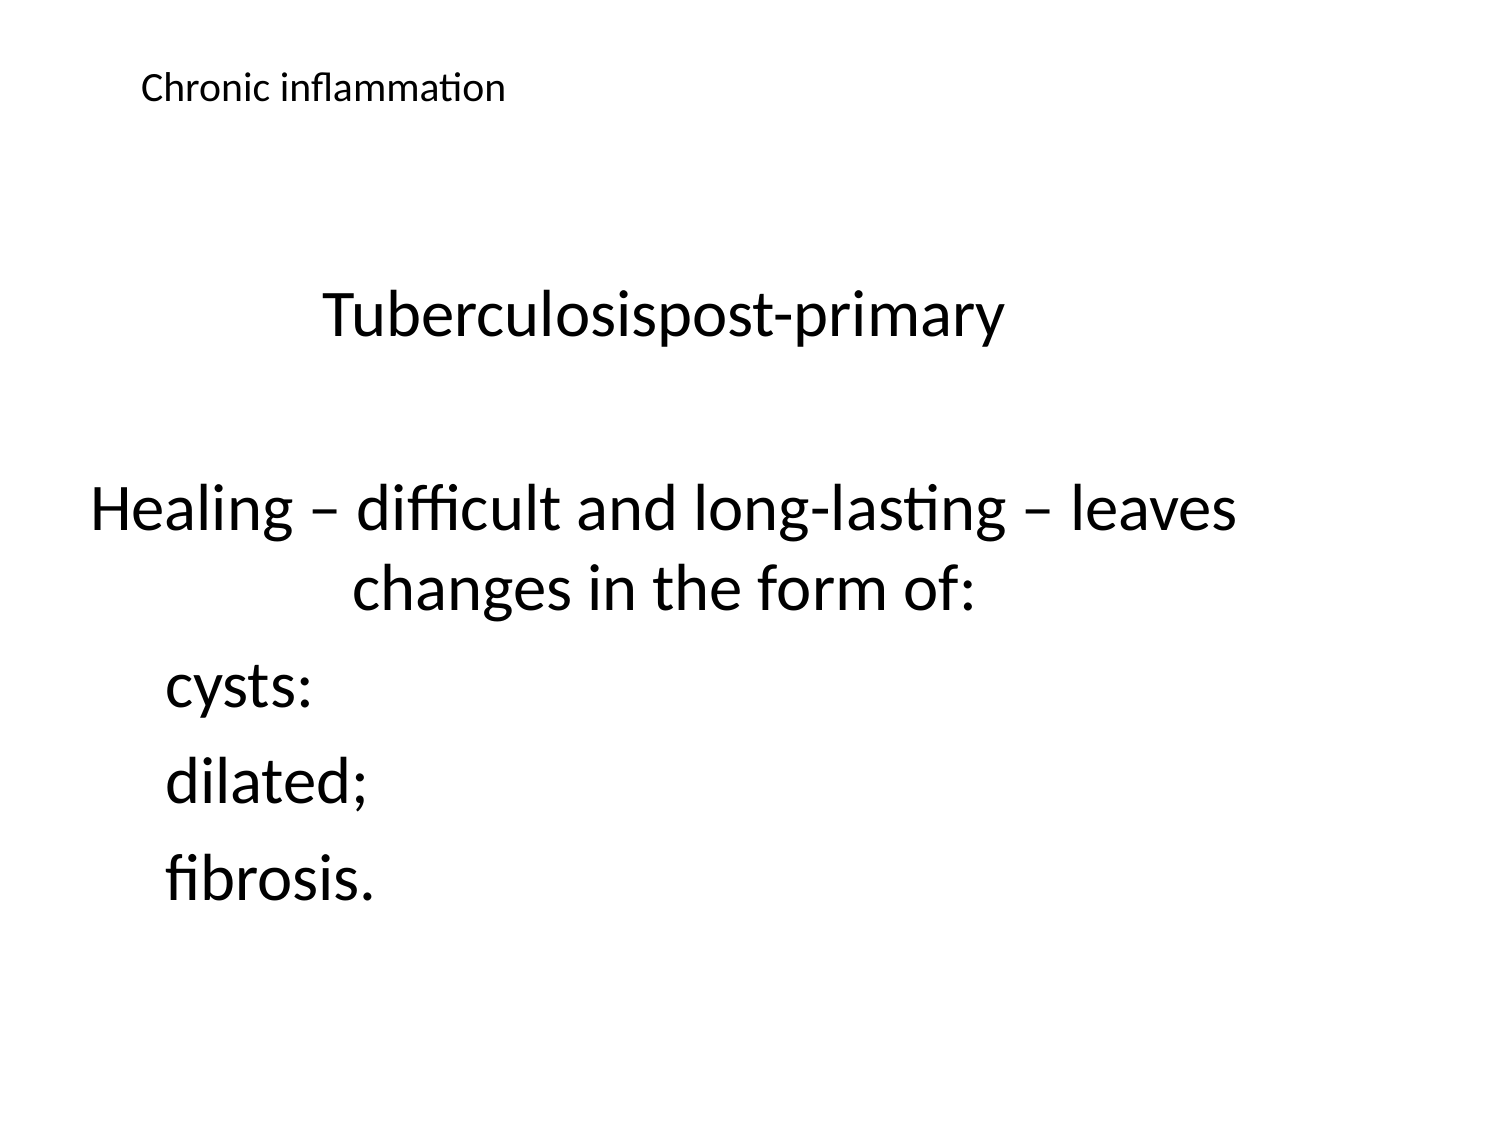

# Chronic inflammation
Tuberculosispost-primary
Healing – difficult and long-lasting – leaves changes in the form of:
	cysts:
	dilated;
	fibrosis.